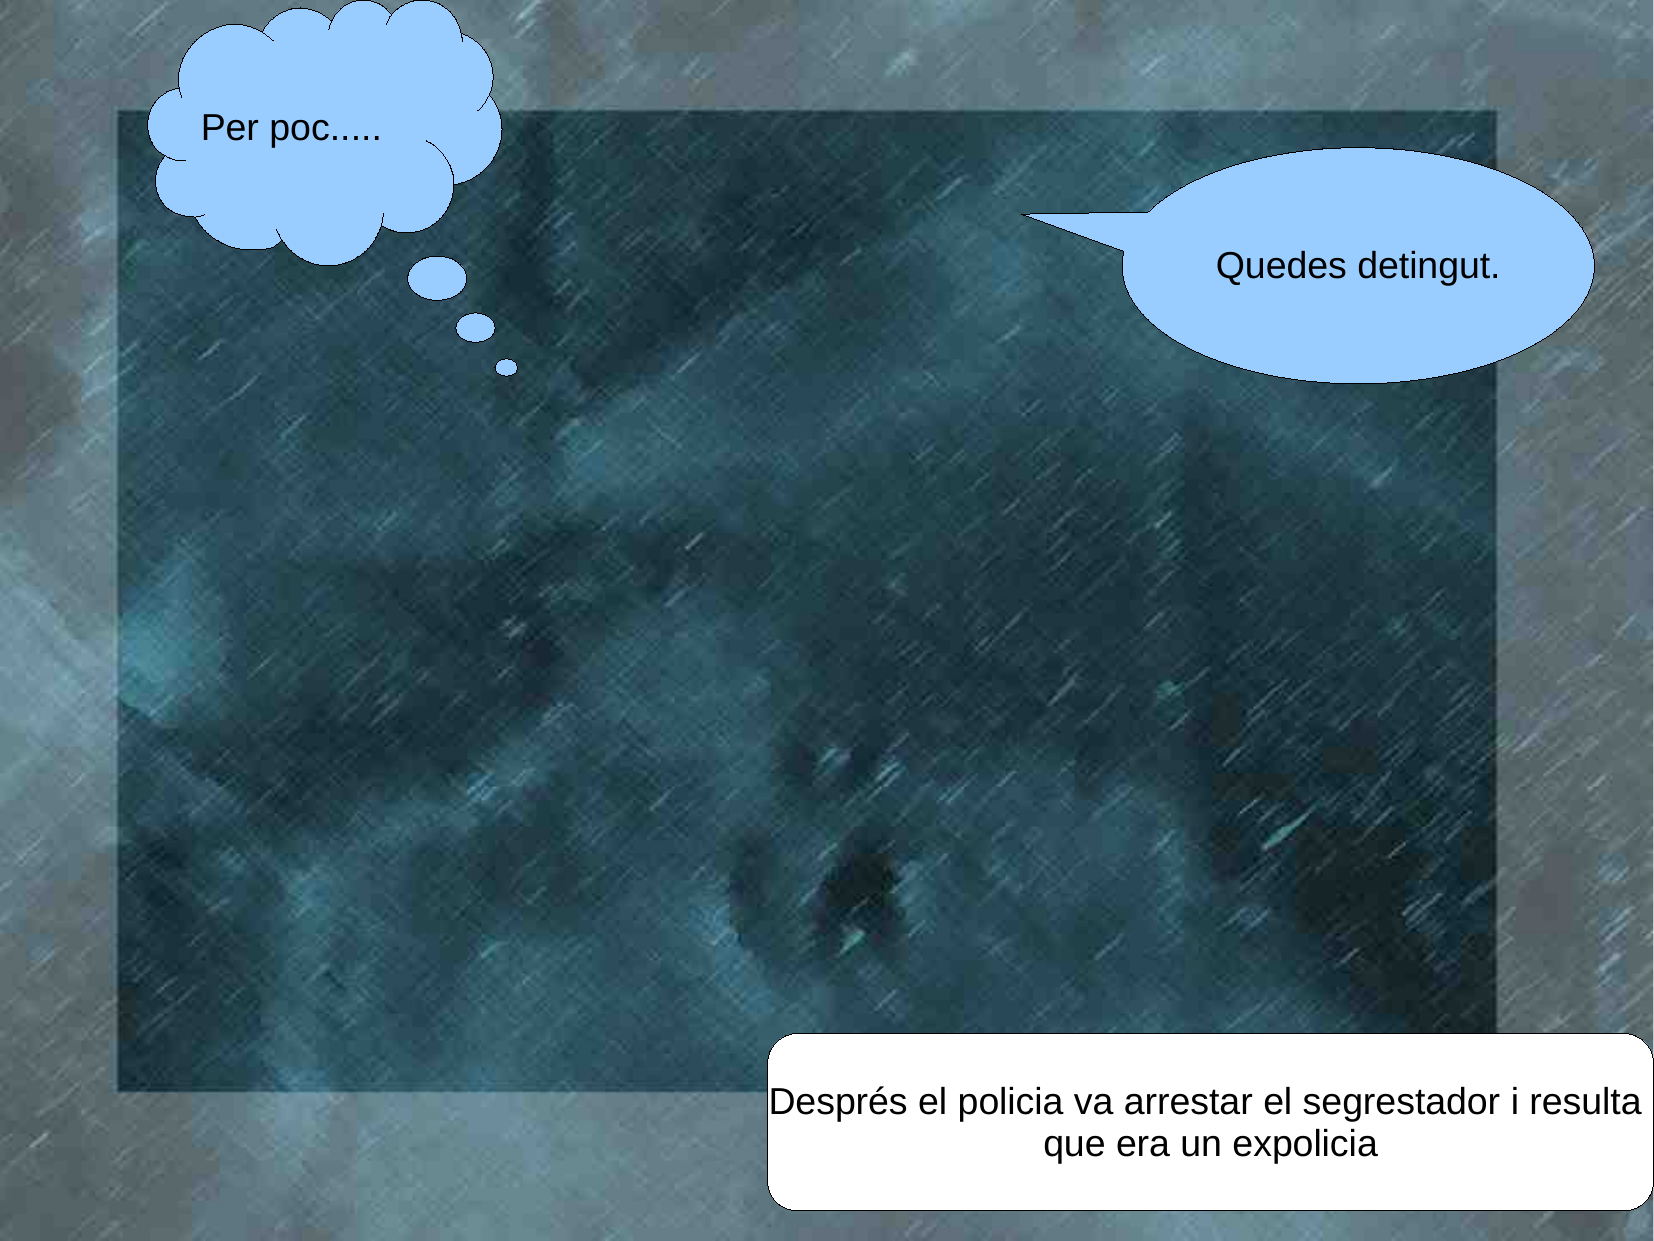

Per poc.....
Quedes detingut.
Després el policia va arrestar el segrestador i resulta
que era un expolicia